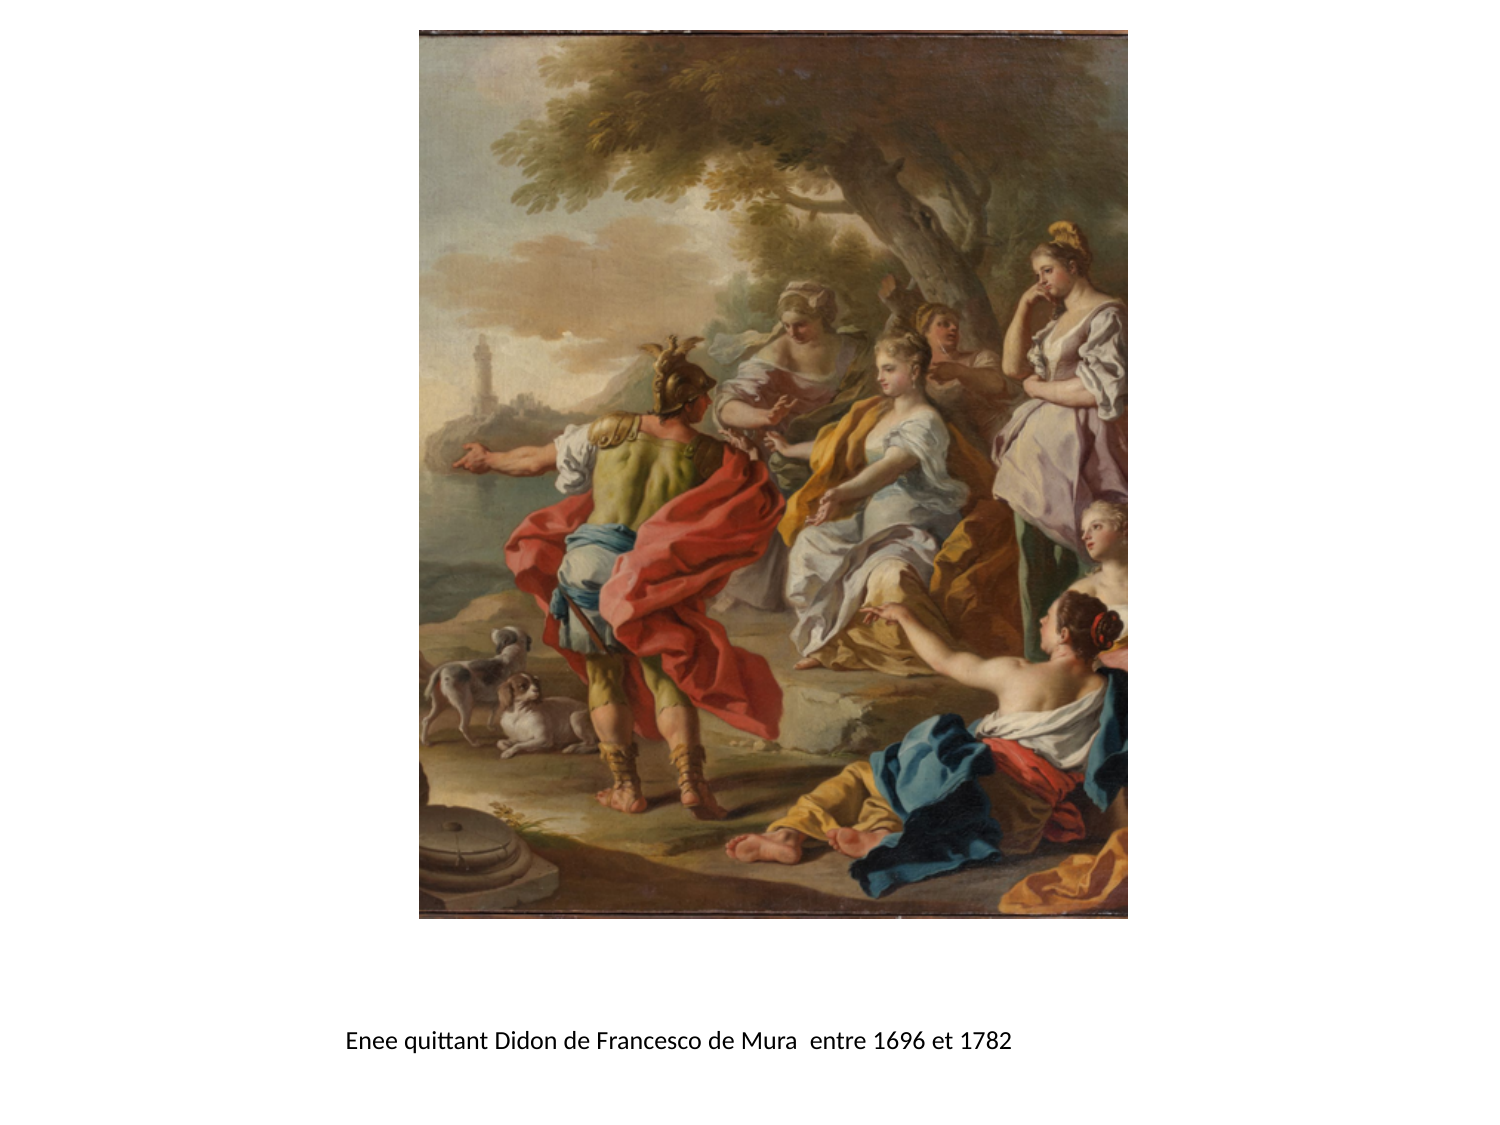

# Enee quittant Didon de Francesco de Mura entre 1696 et 1782